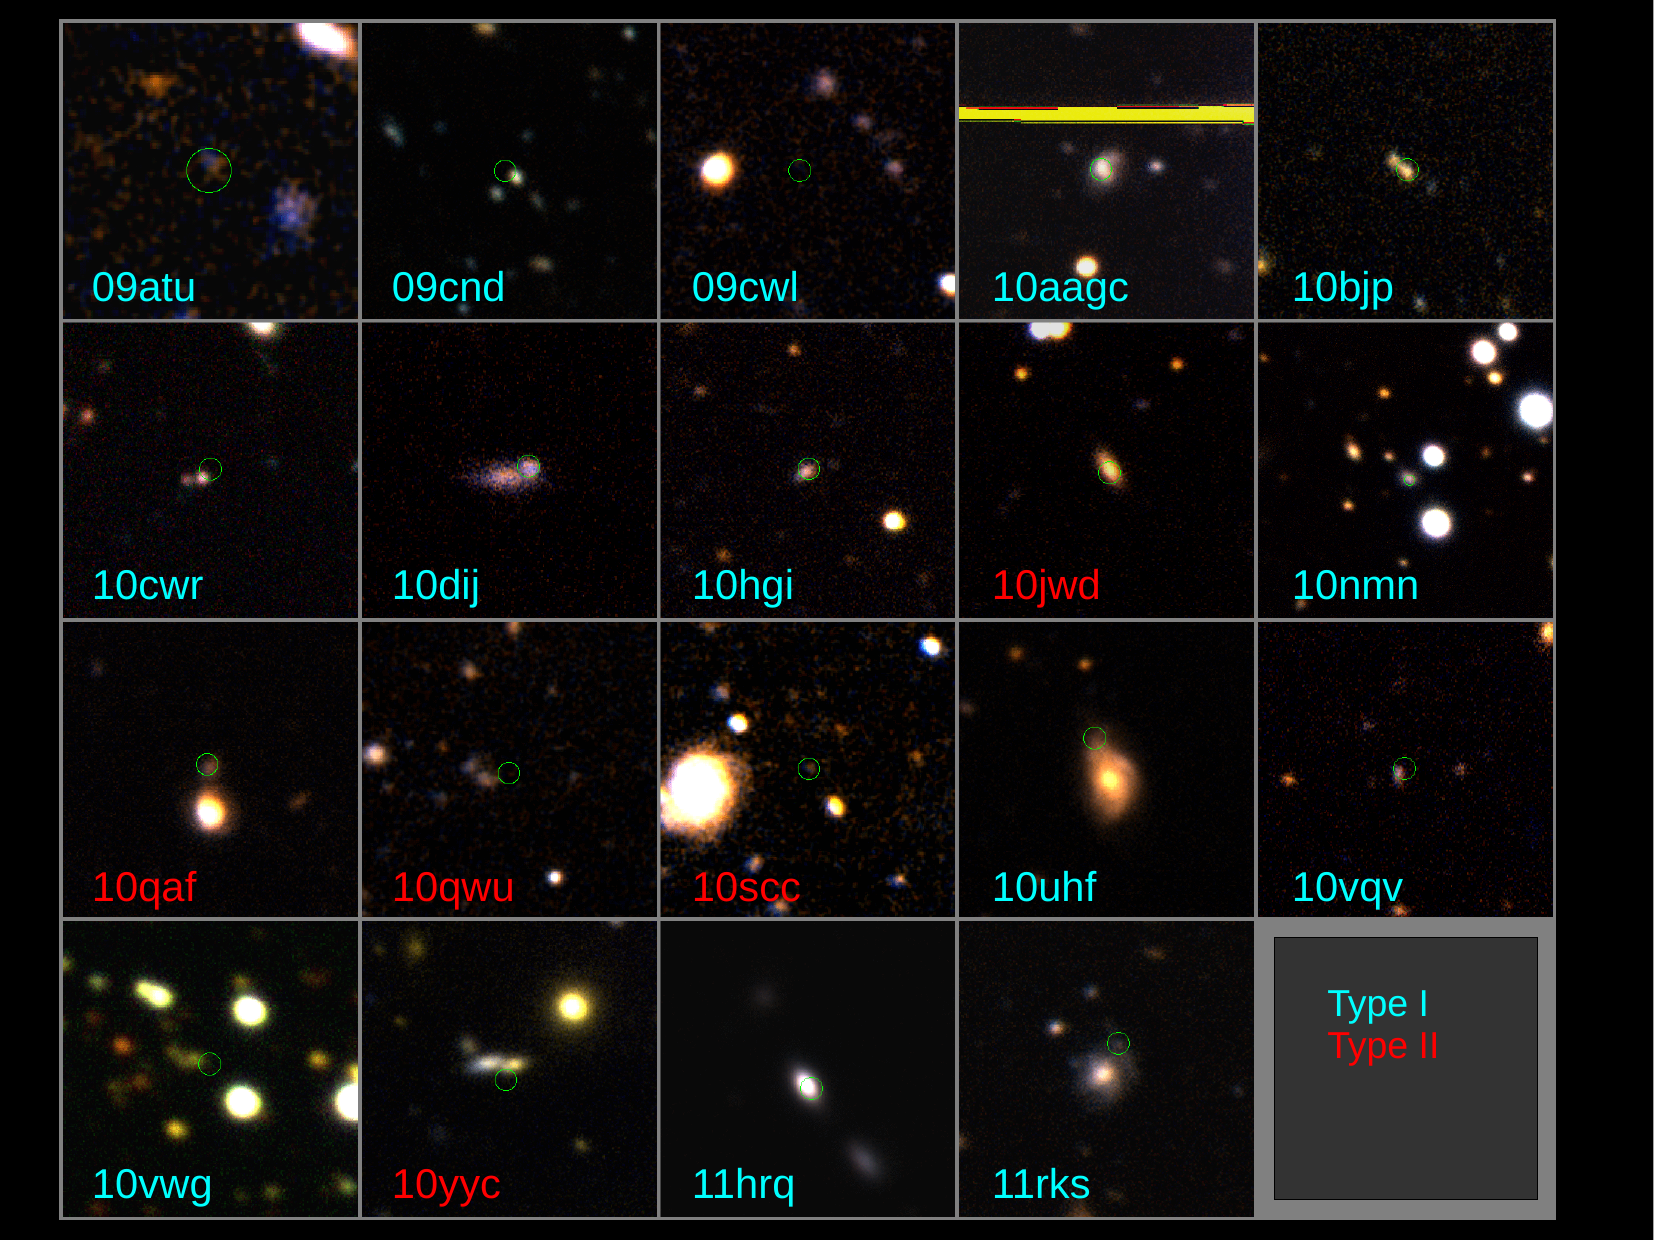

09atu			09cnd			09cwl 			10aagc			10bjp
10cwr 		10dij 		10hgi 		10jwd	 		10nmn
10qaf 	 	10qwu 	10scc 		10uhf			10vqv
10vwg 		10yyc 			11hrq 		11rks
Type I
Type II